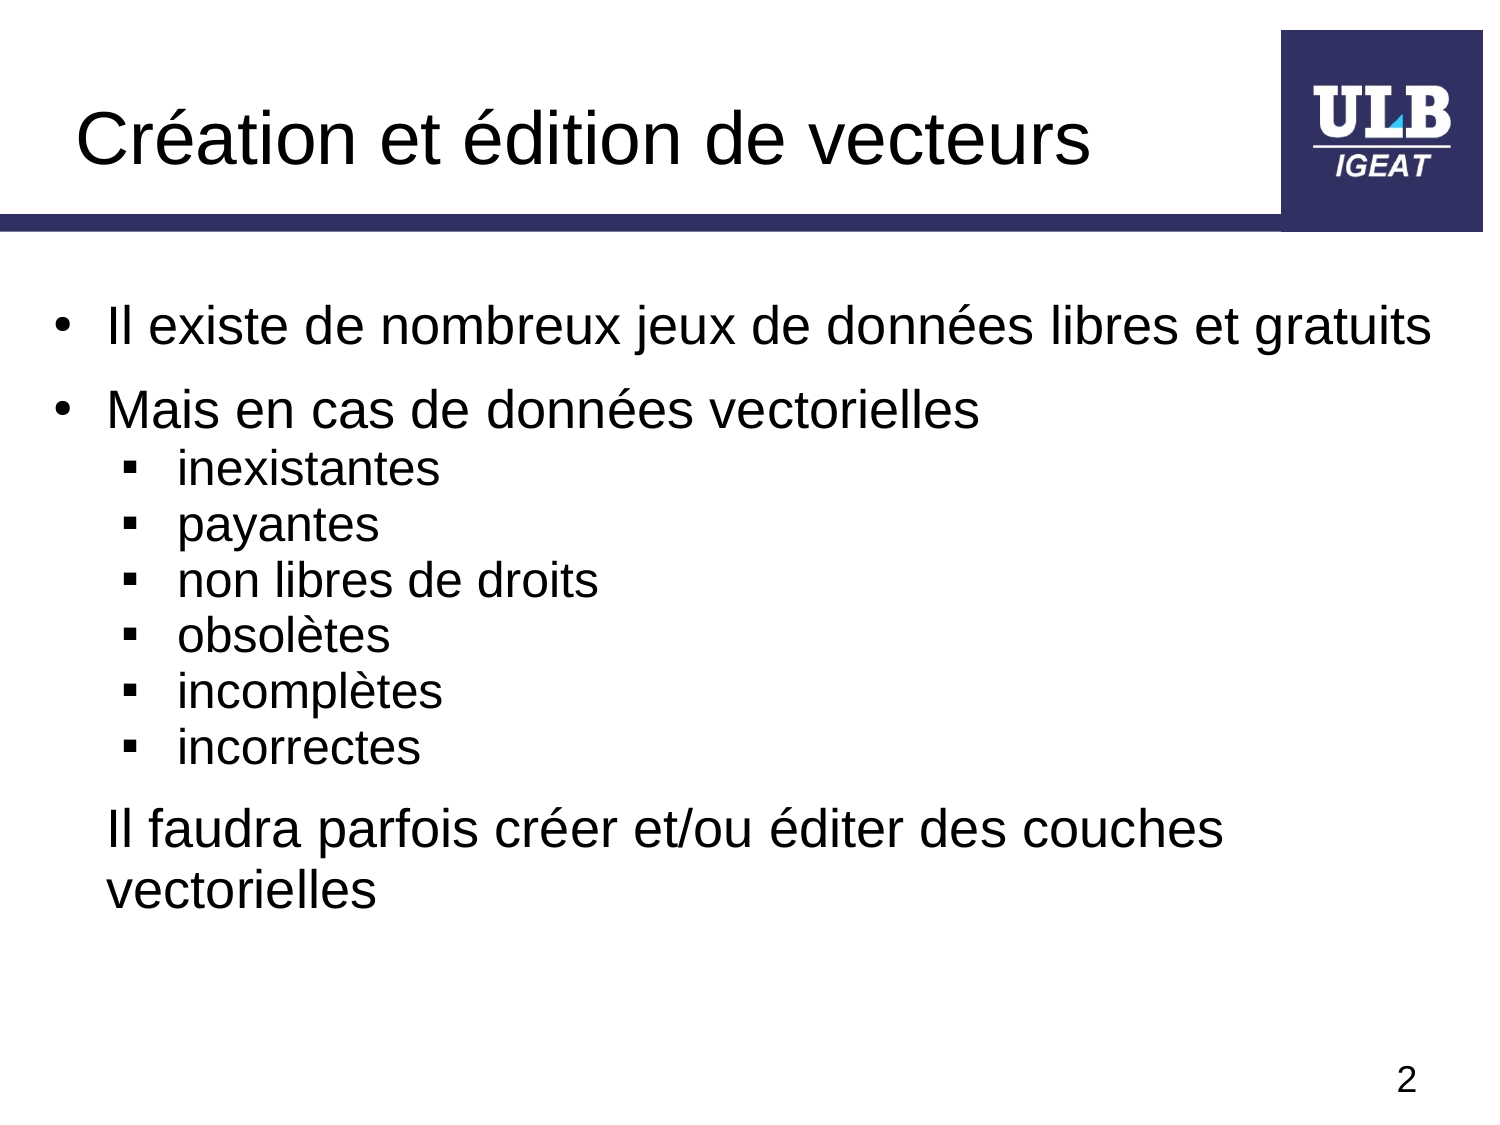

# Création et édition de vecteurs
Il existe de nombreux jeux de données libres et gratuits
Mais en cas de données vectorielles
inexistantes
payantes
non libres de droits
obsolètes
incomplètes
incorrectes
Il faudra parfois créer et/ou éditer des couches vectorielles